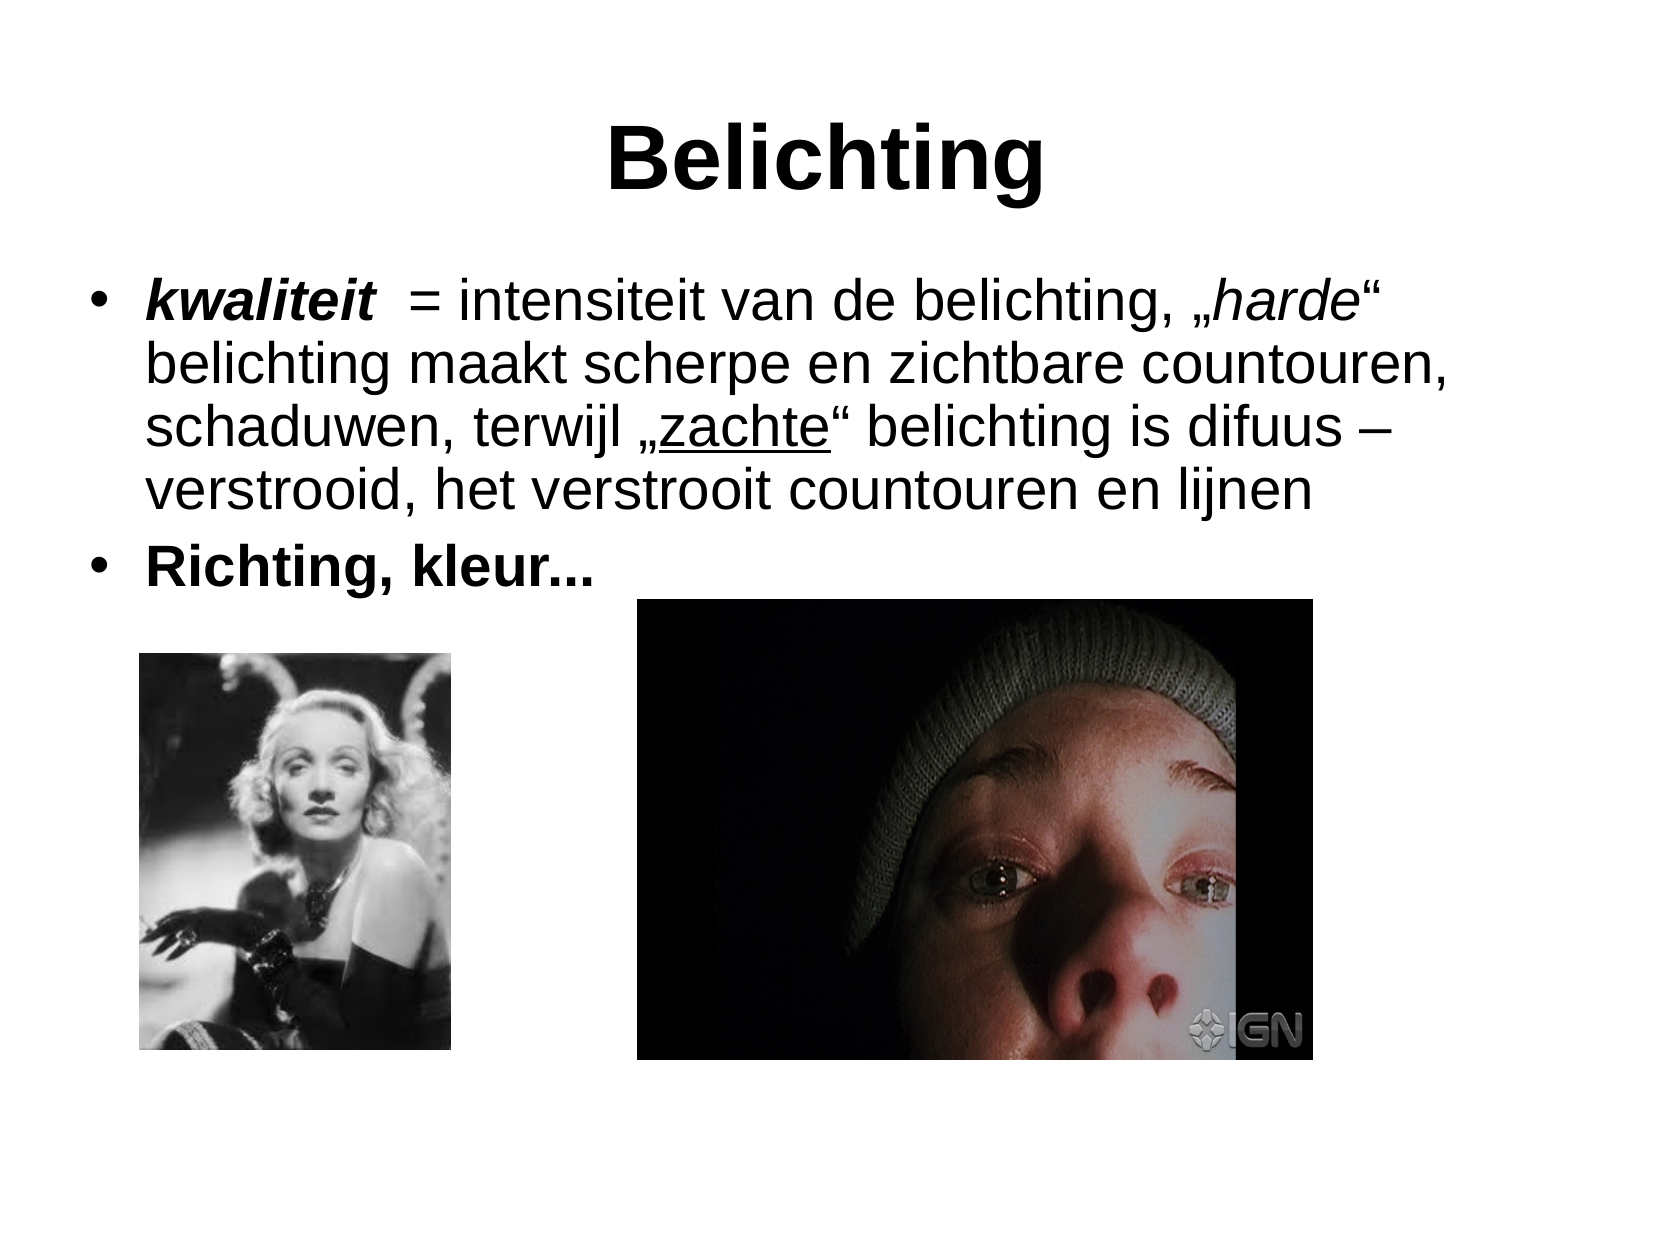

# Belichting
kwaliteit = intensiteit van de belichting, „harde“ belichting maakt scherpe en zichtbare countouren, schaduwen, terwijl „zachte“ belichting is difuus – verstrooid, het verstrooit countouren en lijnen
Richting, kleur...